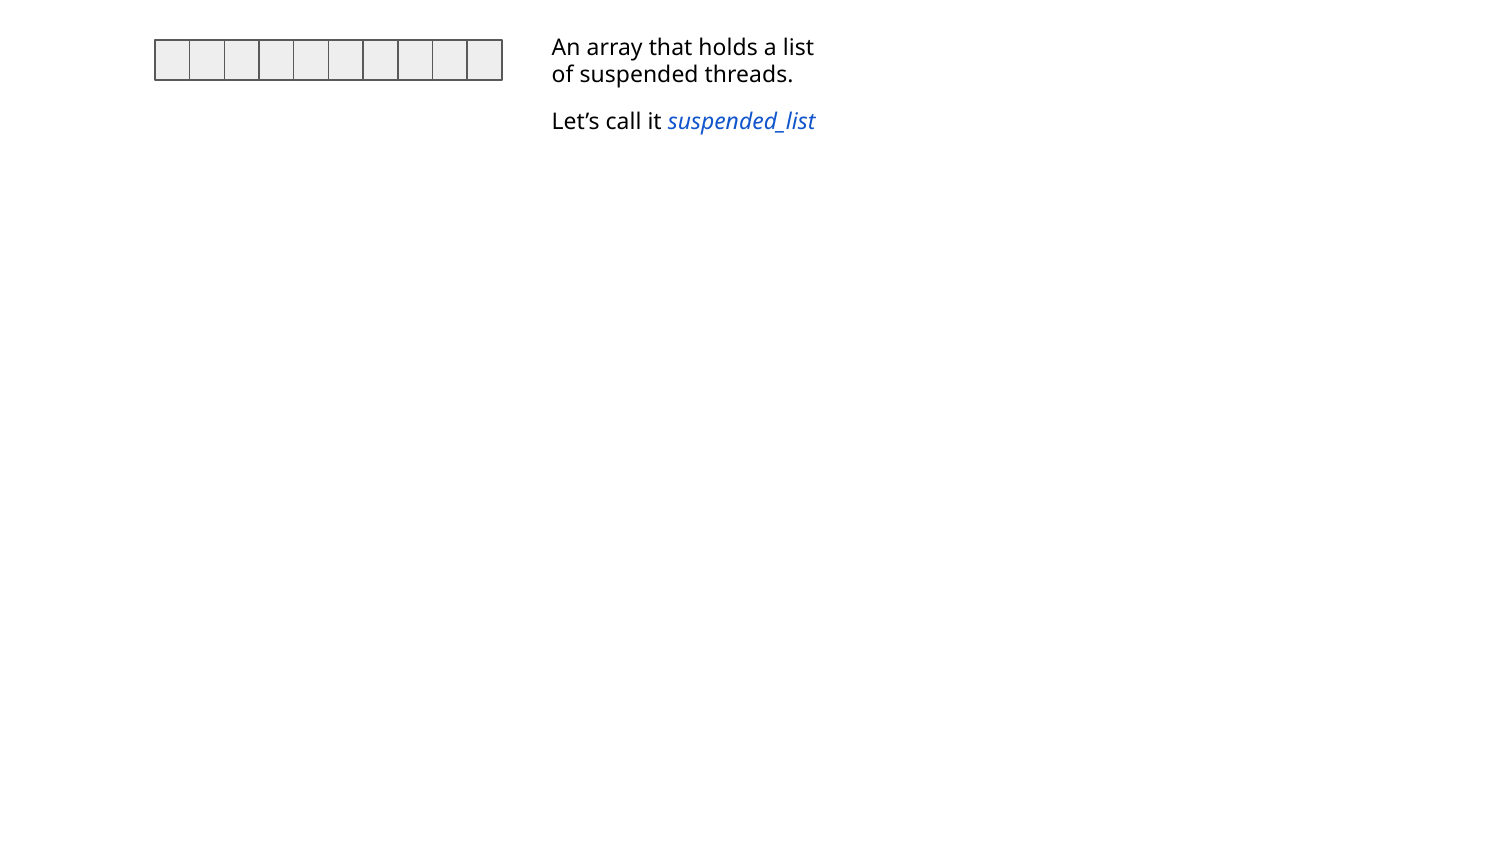

An array that holds a list of suspended threads.
Let’s call it suspended_list